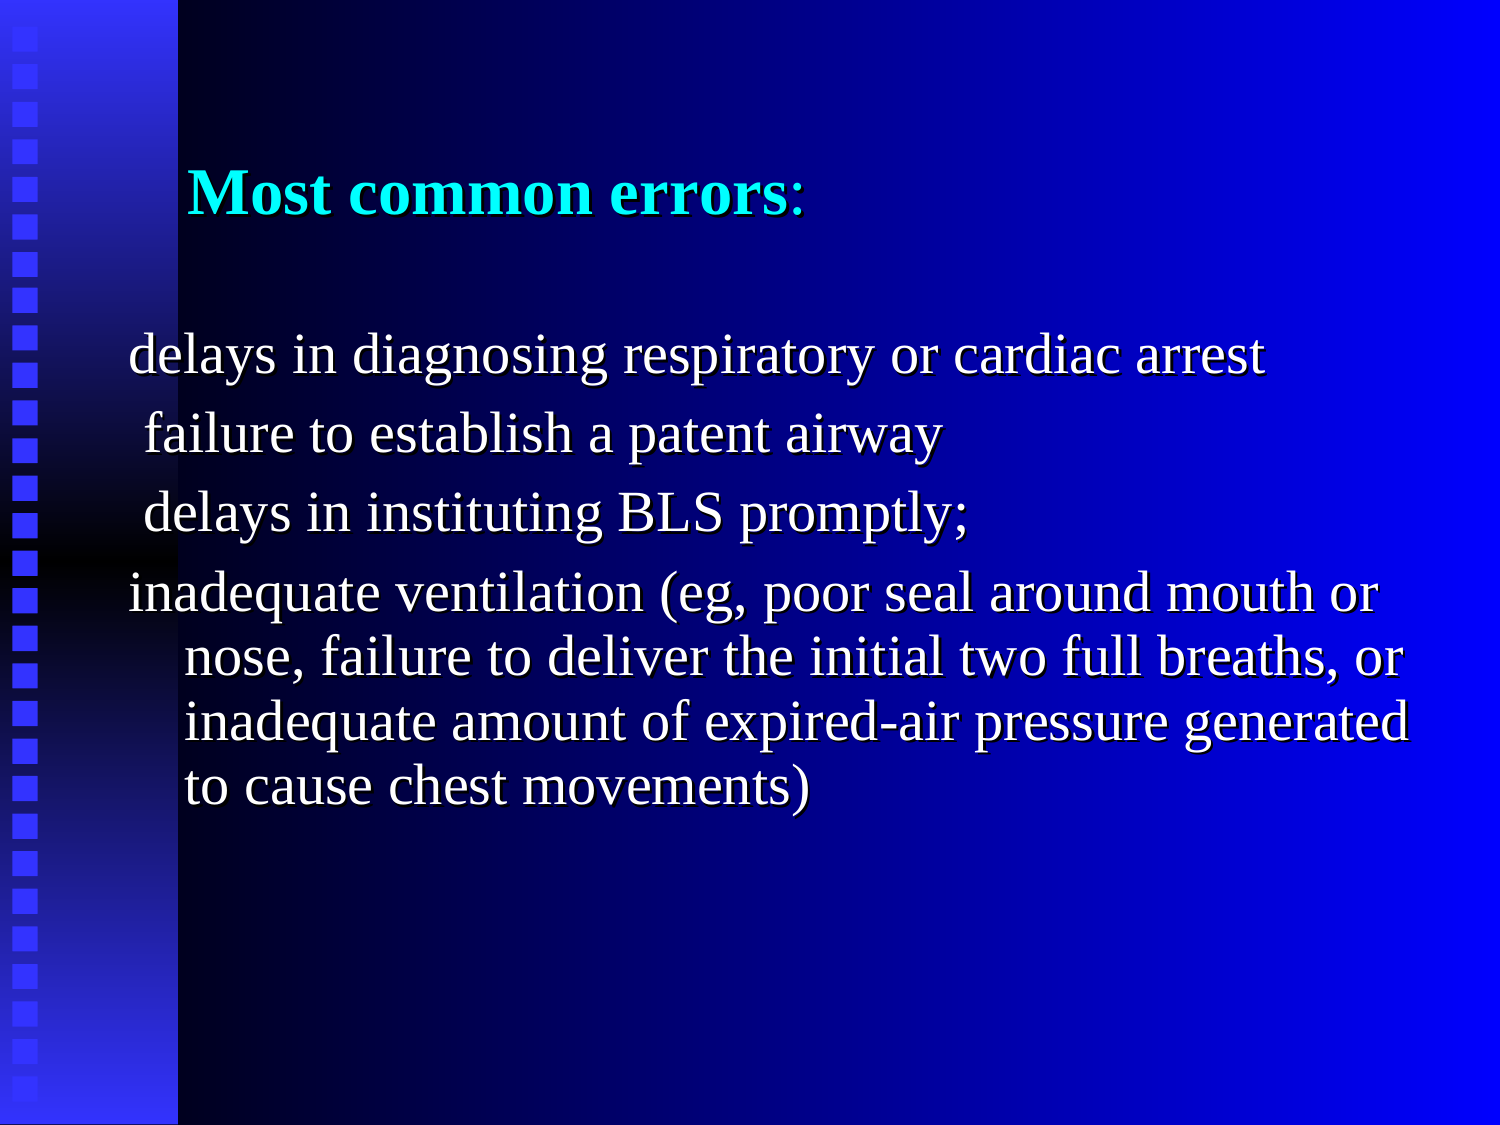

# Most common errors:
delays in diagnosing respiratory or cardiac arrest
 failure to establish a patent airway
 delays in instituting BLS promptly;
inadequate ventilation (eg, poor seal around mouth or nose, failure to deliver the initial two full breaths, or inadequate amount of expired-air pressure generated to cause chest movements)